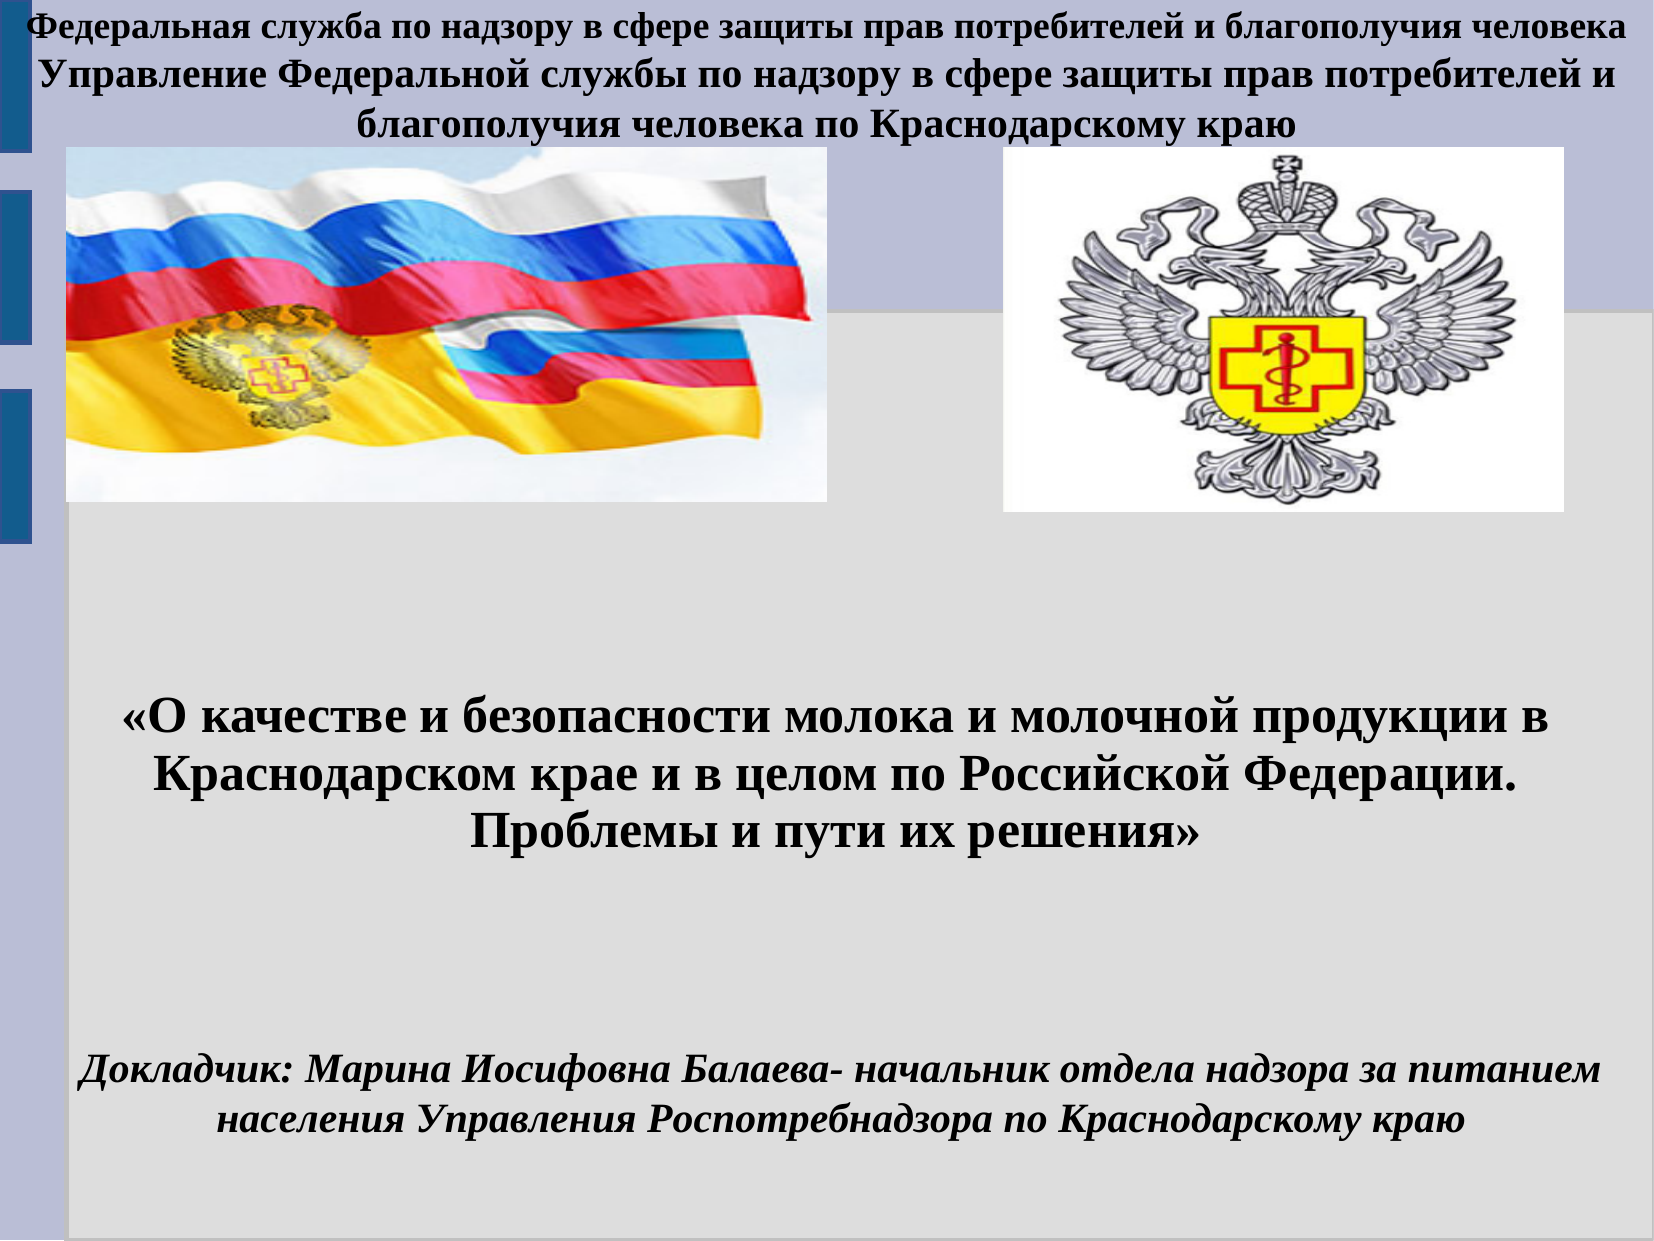

# Федеральная служба по надзору в сфере защиты прав потребителей и благополучия человека Управление Федеральной службы по надзору в сфере защиты прав потребителей и благополучия человека по Краснодарскому краю
«О качестве и безопасности молока и молочной продукции в Краснодарском крае и в целом по Российской Федерации.
Проблемы и пути их решения»
Докладчик: Марина Иосифовна Балаева- начальник отдела надзора за питанием населения Управления Роспотребнадзора по Краснодарскому краю